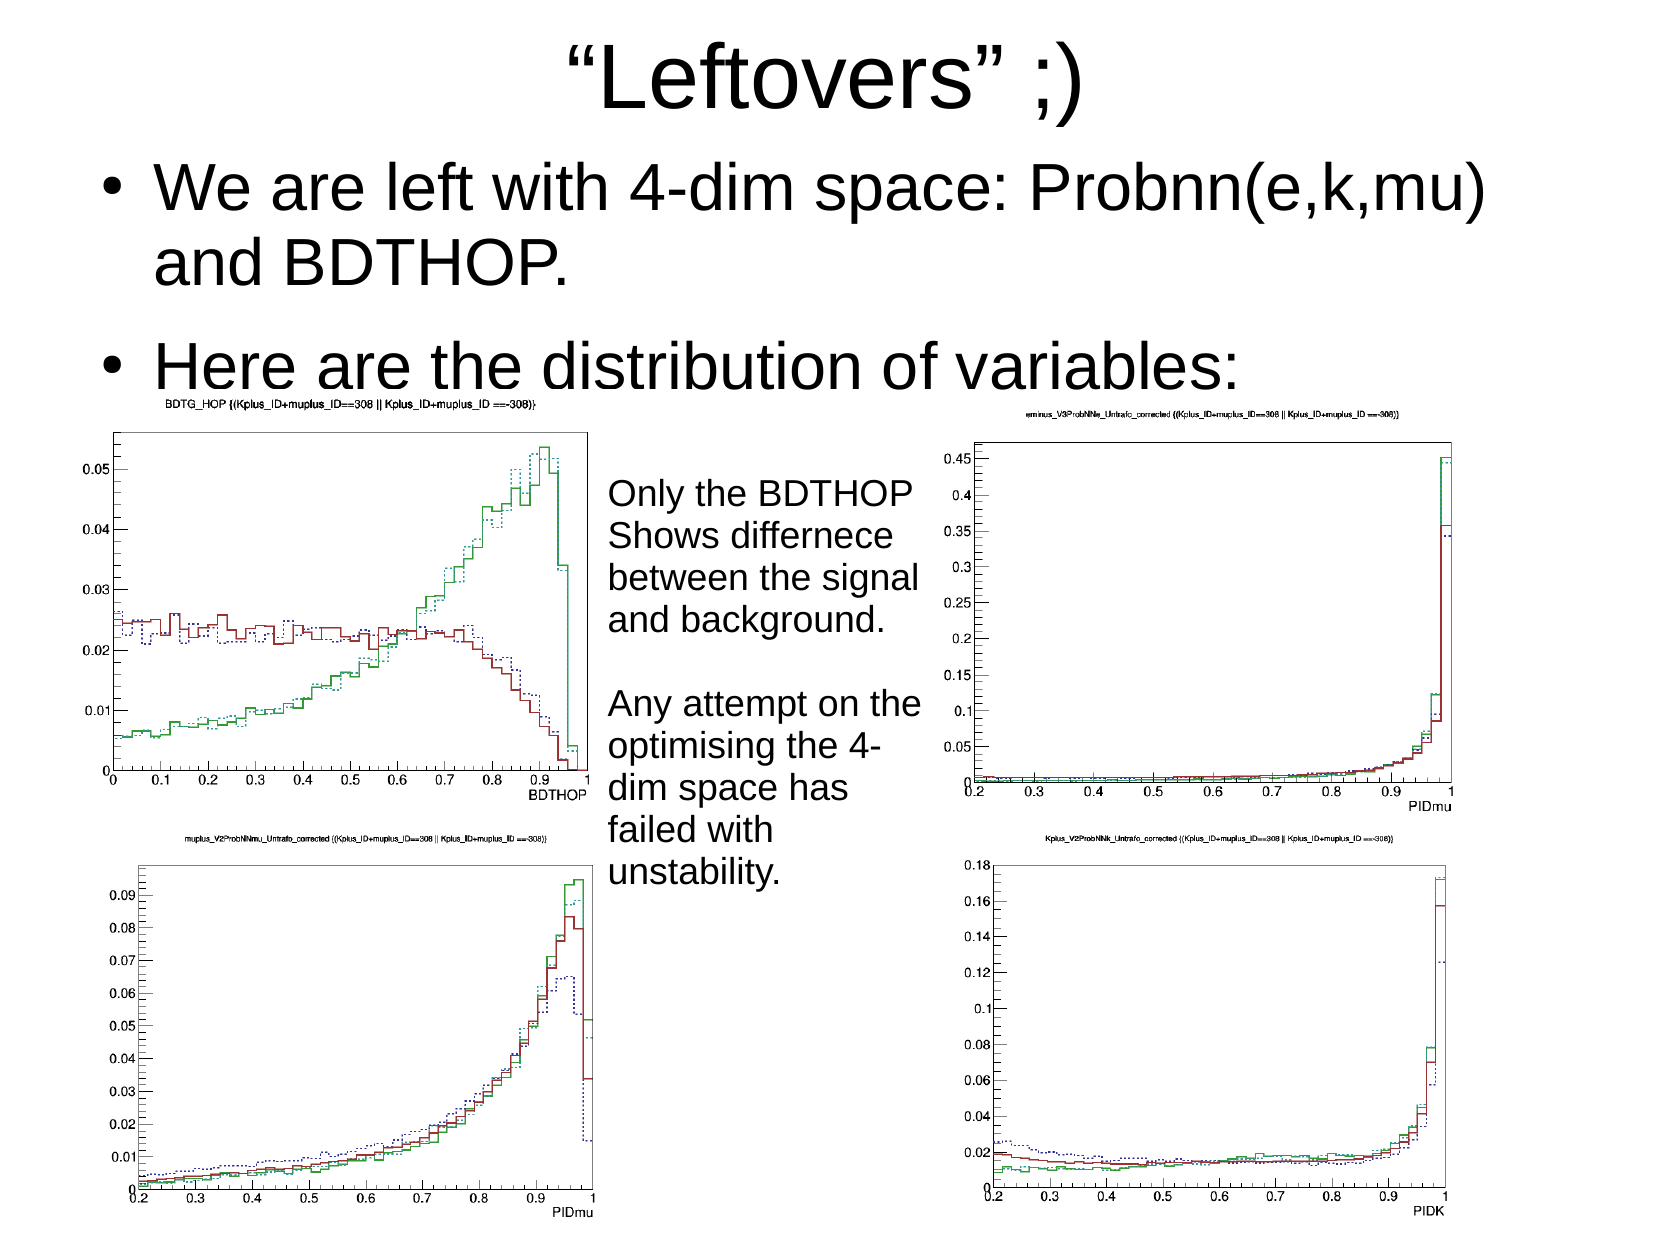

# “Leftovers” ;)
We are left with 4-dim space: Probnn(e,k,mu) and BDTHOP.
Here are the distribution of variables:
Only the BDTHOP
Shows differnece between the signal and background.
Any attempt on the optimising the 4-dim space has failed with unstability.